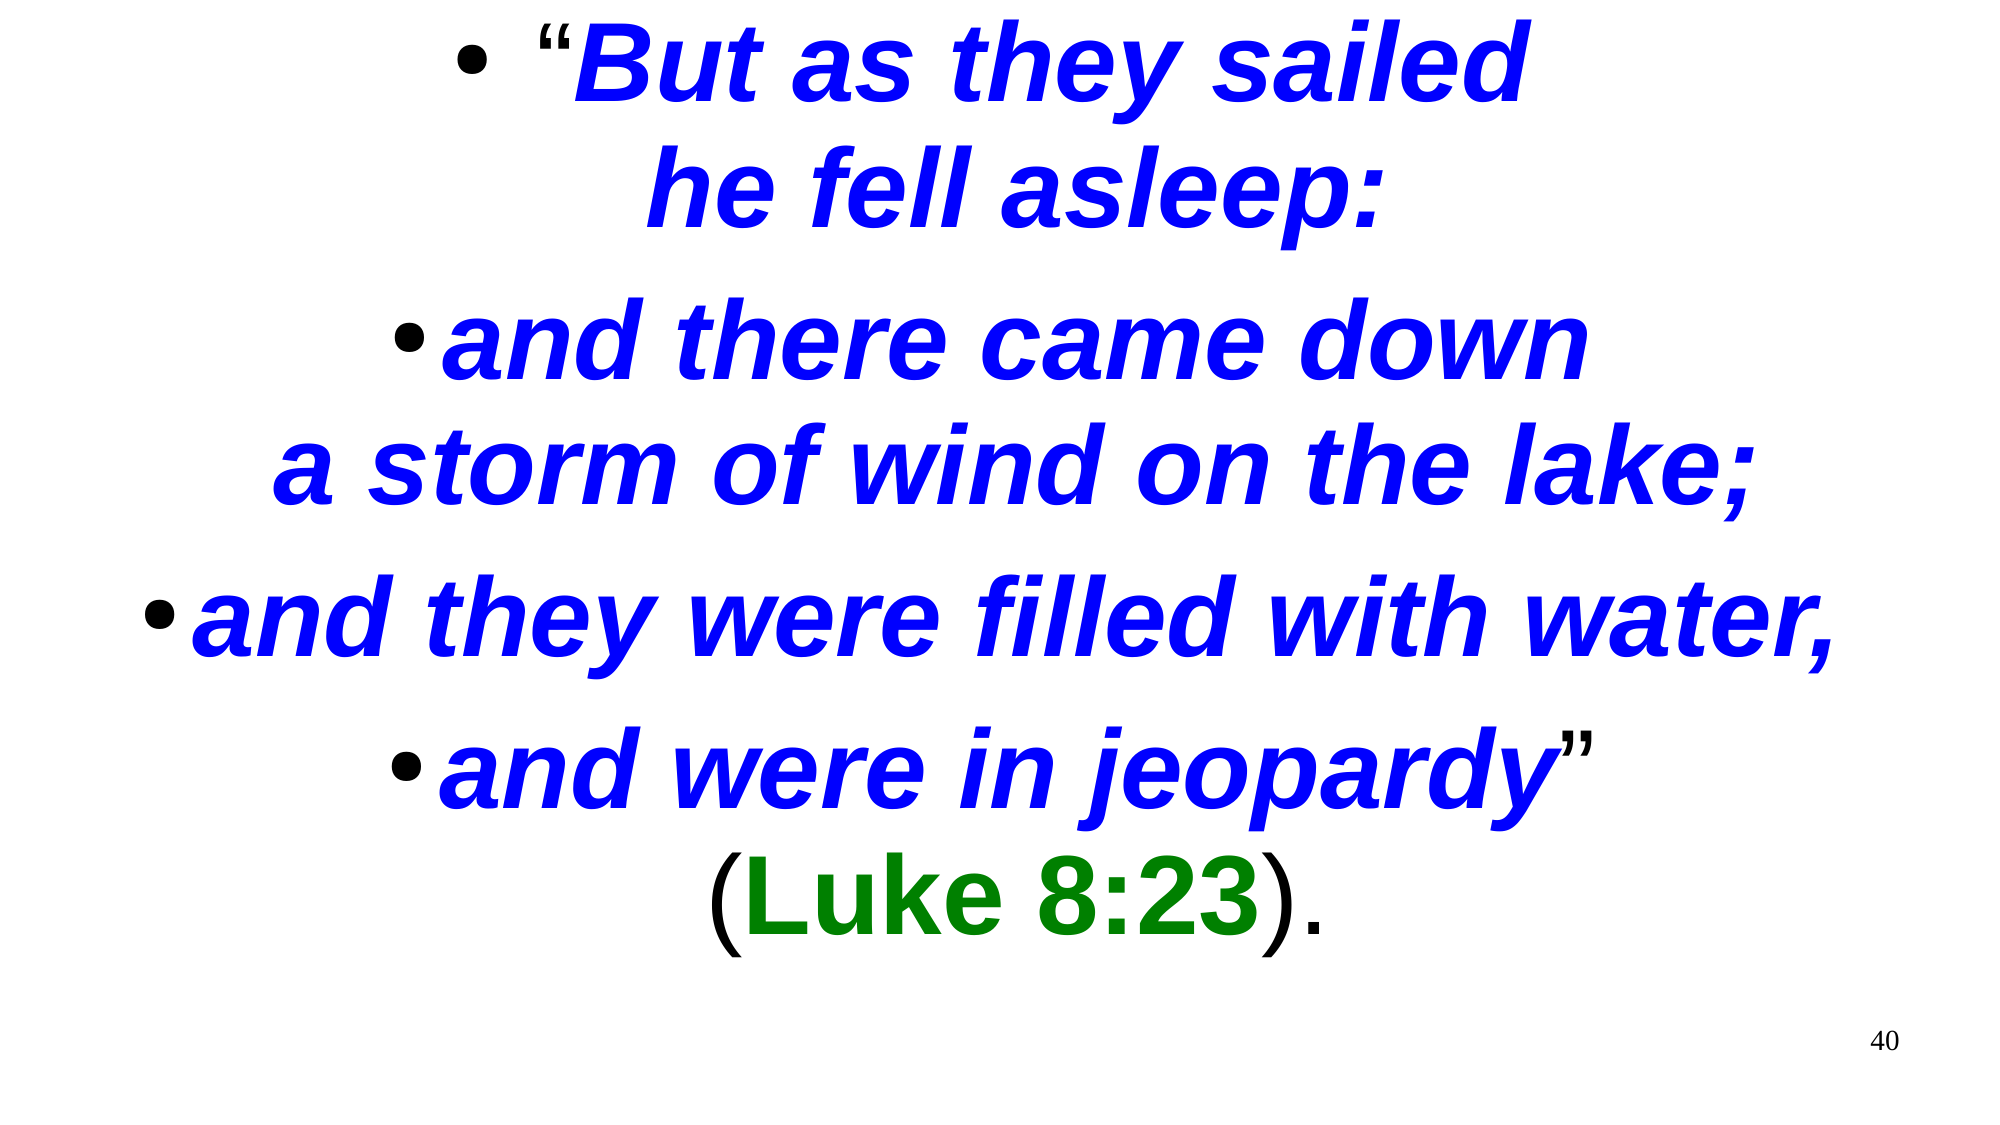

# “But as they sailed he fell asleep:
and there came down
a storm of wind on the lake;
and they were filled with water,
and were in jeopardy”
(Luke 8:23).
40